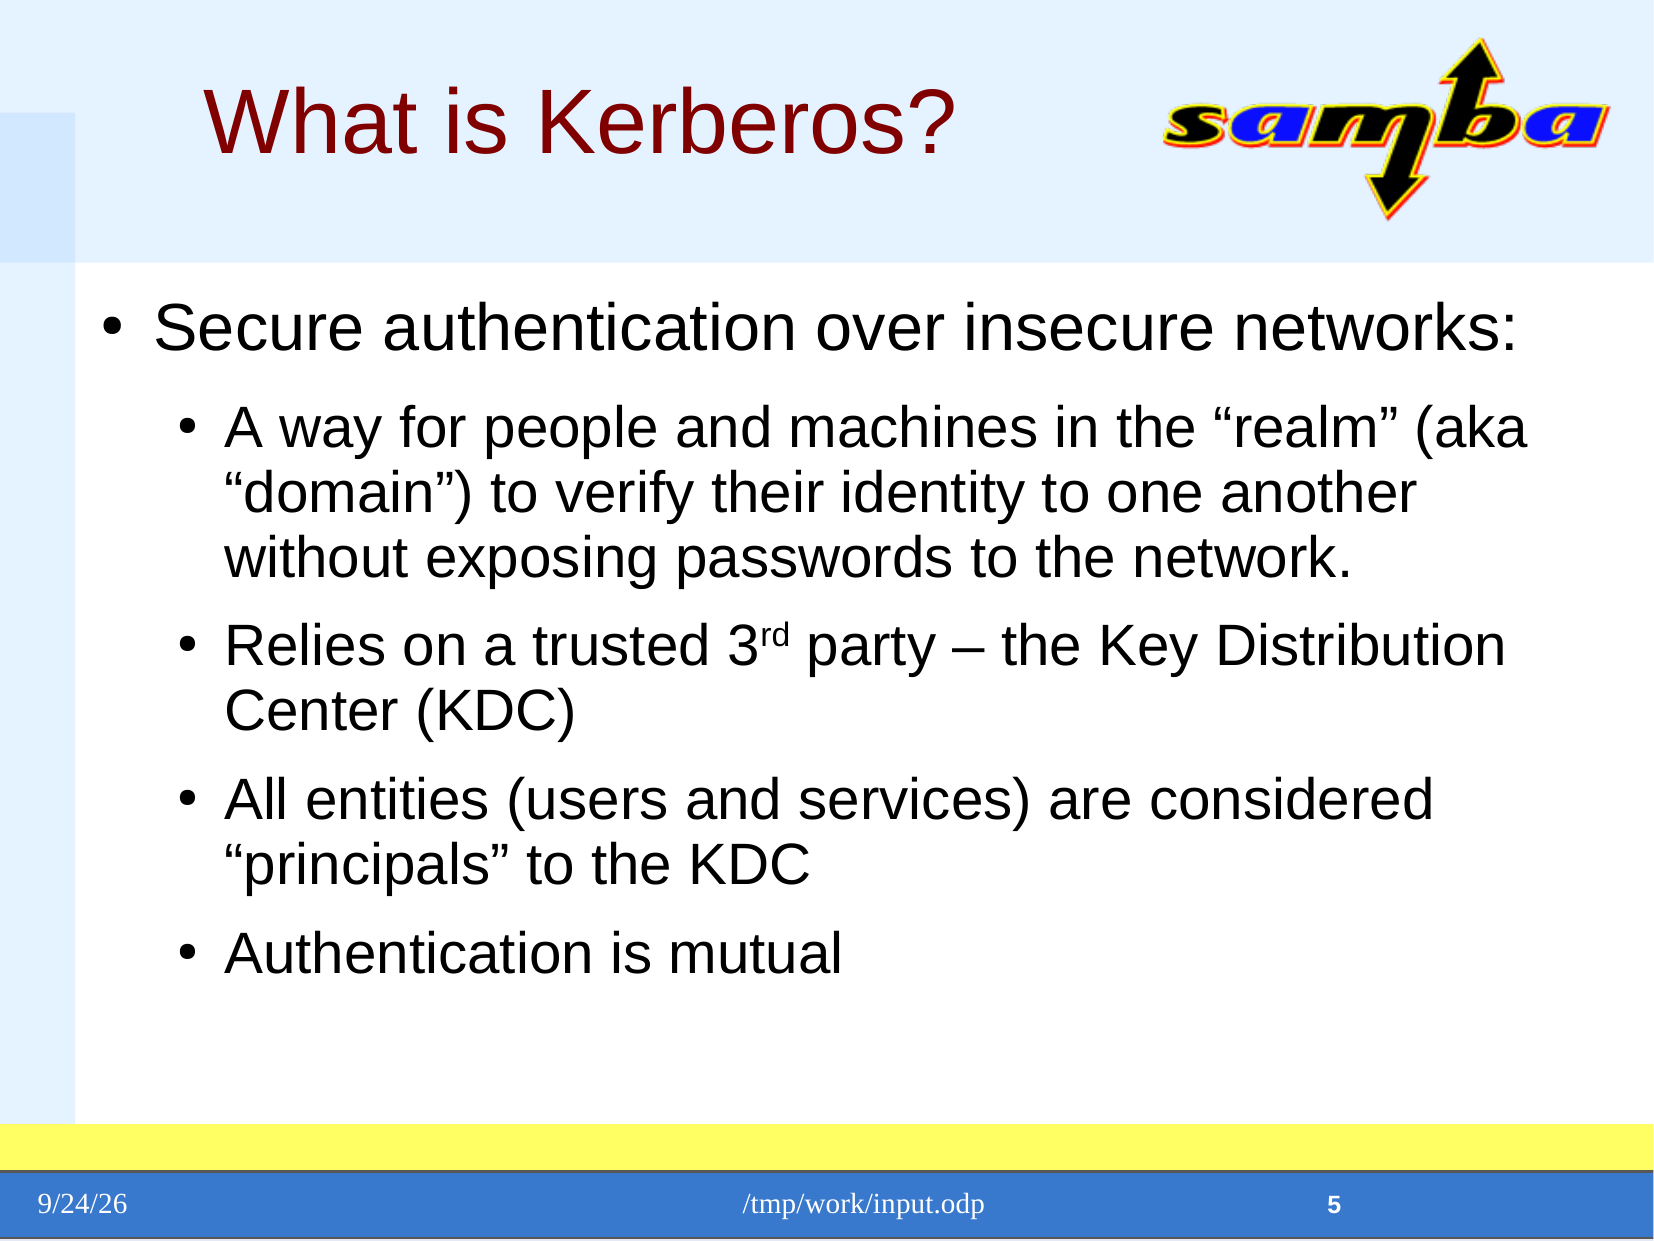

# What is Kerberos?
Secure authentication over insecure networks:
A way for people and machines in the “realm” (aka “domain”) to verify their identity to one another without exposing passwords to the network.
Relies on a trusted 3rd party – the Key Distribution Center (KDC)
All entities (users and services) are considered “principals” to the KDC
Authentication is mutual